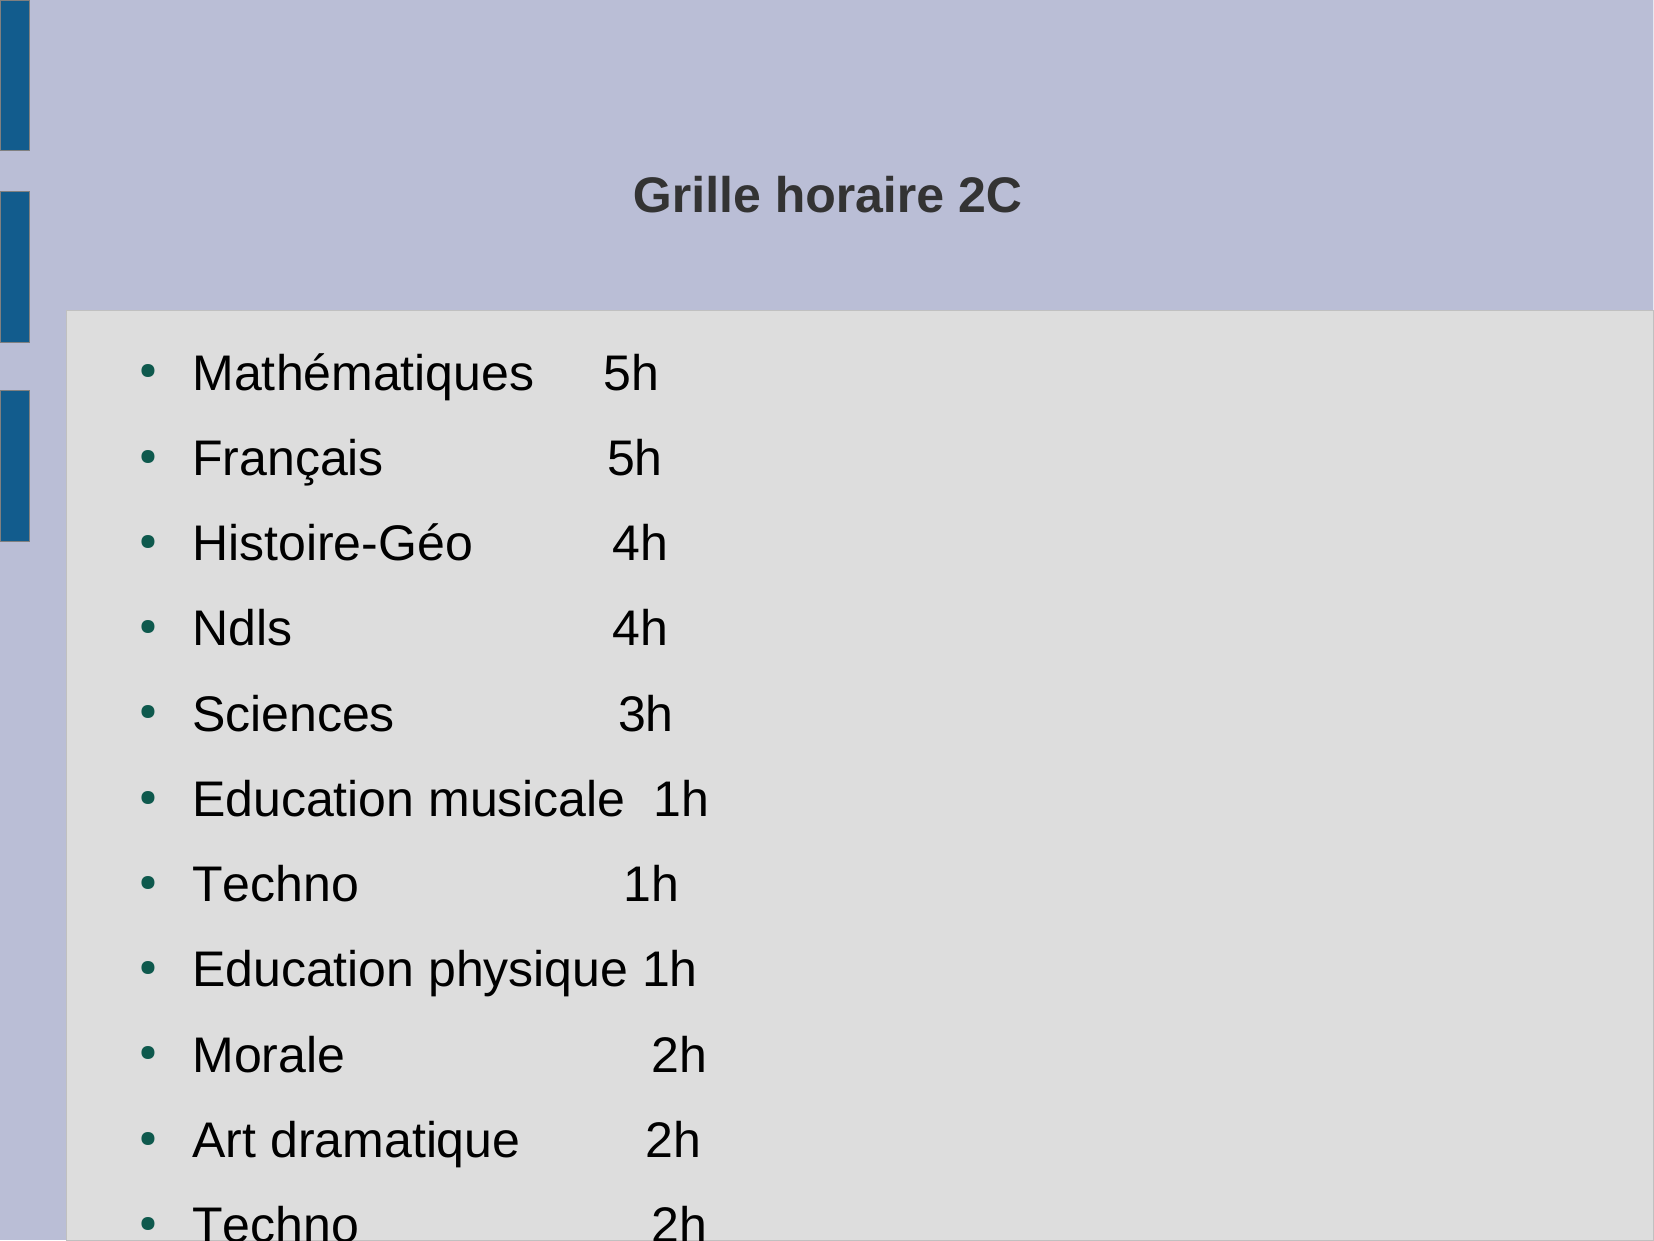

# Grille horaire 2C
Mathématiques 5h
Français 5h
Histoire-Géo 4h
Ndls 4h
Sciences 3h
Education musicale 1h
Techno 1h
Education physique 1h
Morale 2h
Art dramatique 2h
Techno 2h